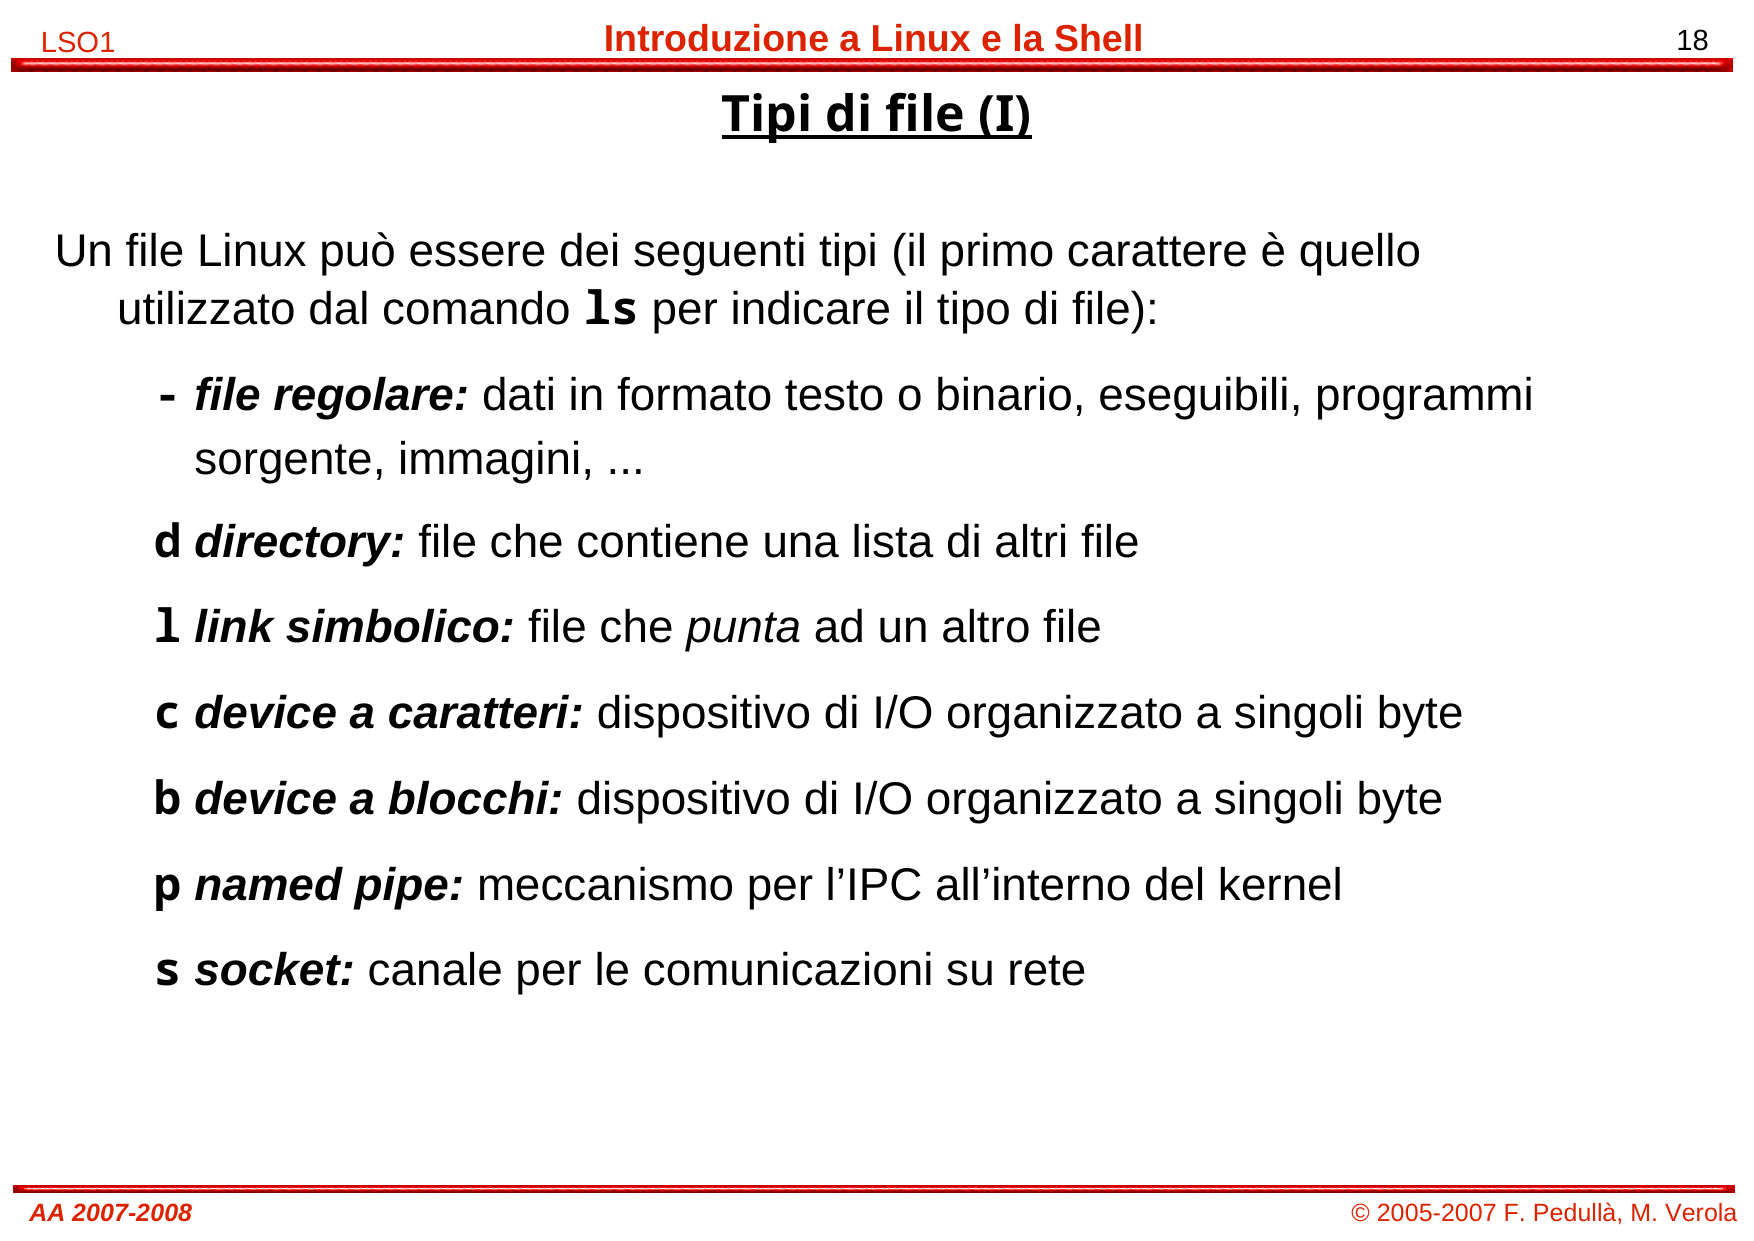

# Tipi di file (I)
Un file Linux può essere dei seguenti tipi (il primo carattere è quello utilizzato dal comando ls per indicare il tipo di file):
-	file regolare: dati in formato testo o binario, eseguibili, programmi sorgente, immagini, ...
d	directory: file che contiene una lista di altri file
l	link simbolico: file che punta ad un altro file
c	device a caratteri: dispositivo di I/O organizzato a singoli byte
b	device a blocchi: dispositivo di I/O organizzato a singoli byte
p	named pipe: meccanismo per l’IPC all’interno del kernel
s	socket: canale per le comunicazioni su rete